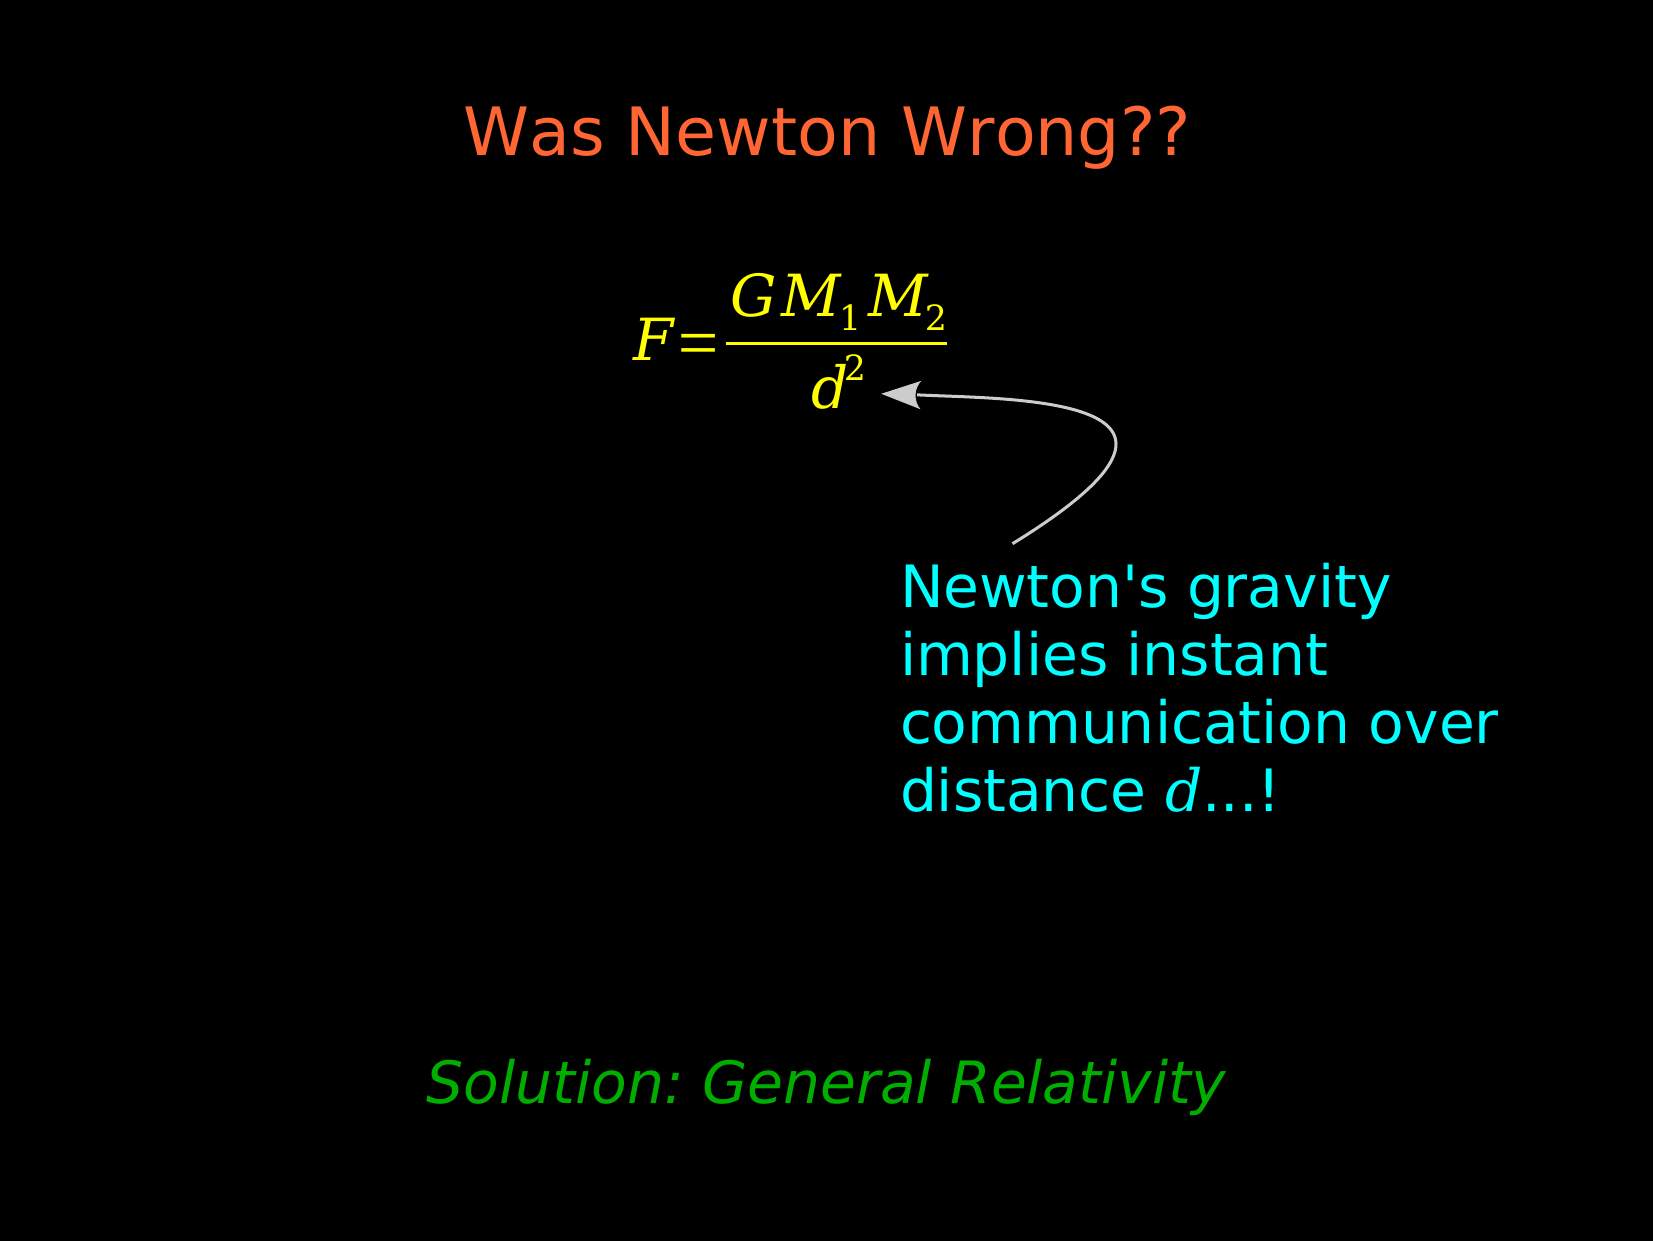

Was Newton Wrong??
Newton's gravity implies instant communication over distance d...!
Solution: General Relativity